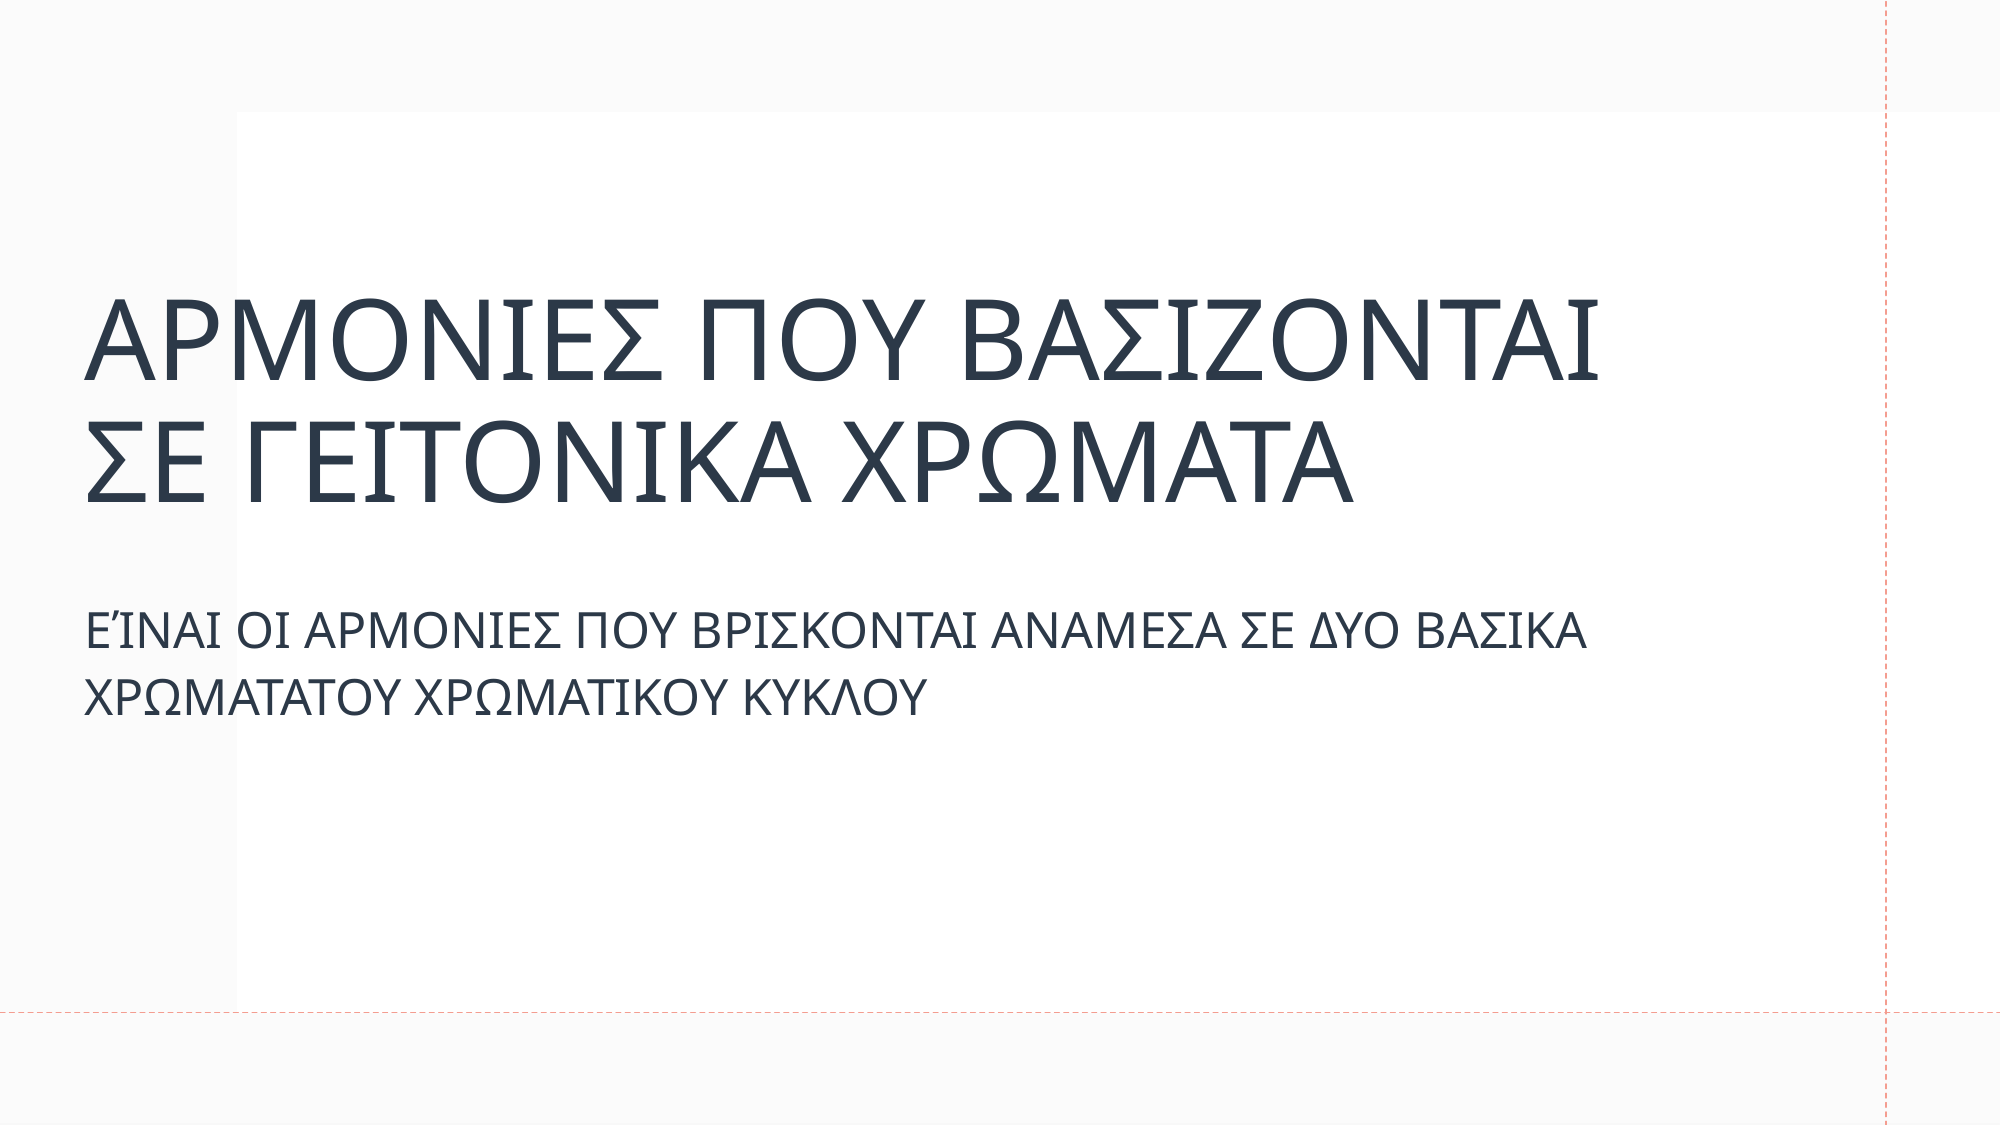

# ΑΡΜΟΝΙΕΣ ΠΟΥ ΒΑΣΙΖΟΝΤΑΙ ΣΕ ΓΕΙΤΟΝΙΚΑ ΧΡΩΜΑΤΑ
ΕΊΝΑΙ ΟΙ ΑΡΜΟΝΙΕΣ ΠΟΥ ΒΡΙΣΚΟΝΤΑΙ ΑΝΑΜΕΣΑ ΣΕ ΔΥΟ ΒΑΣΙΚΑ ΧΡΩΜΑΤΑΤΟΥ ΧΡΩΜΑΤΙΚΟΥ ΚΥΚΛΟΥ